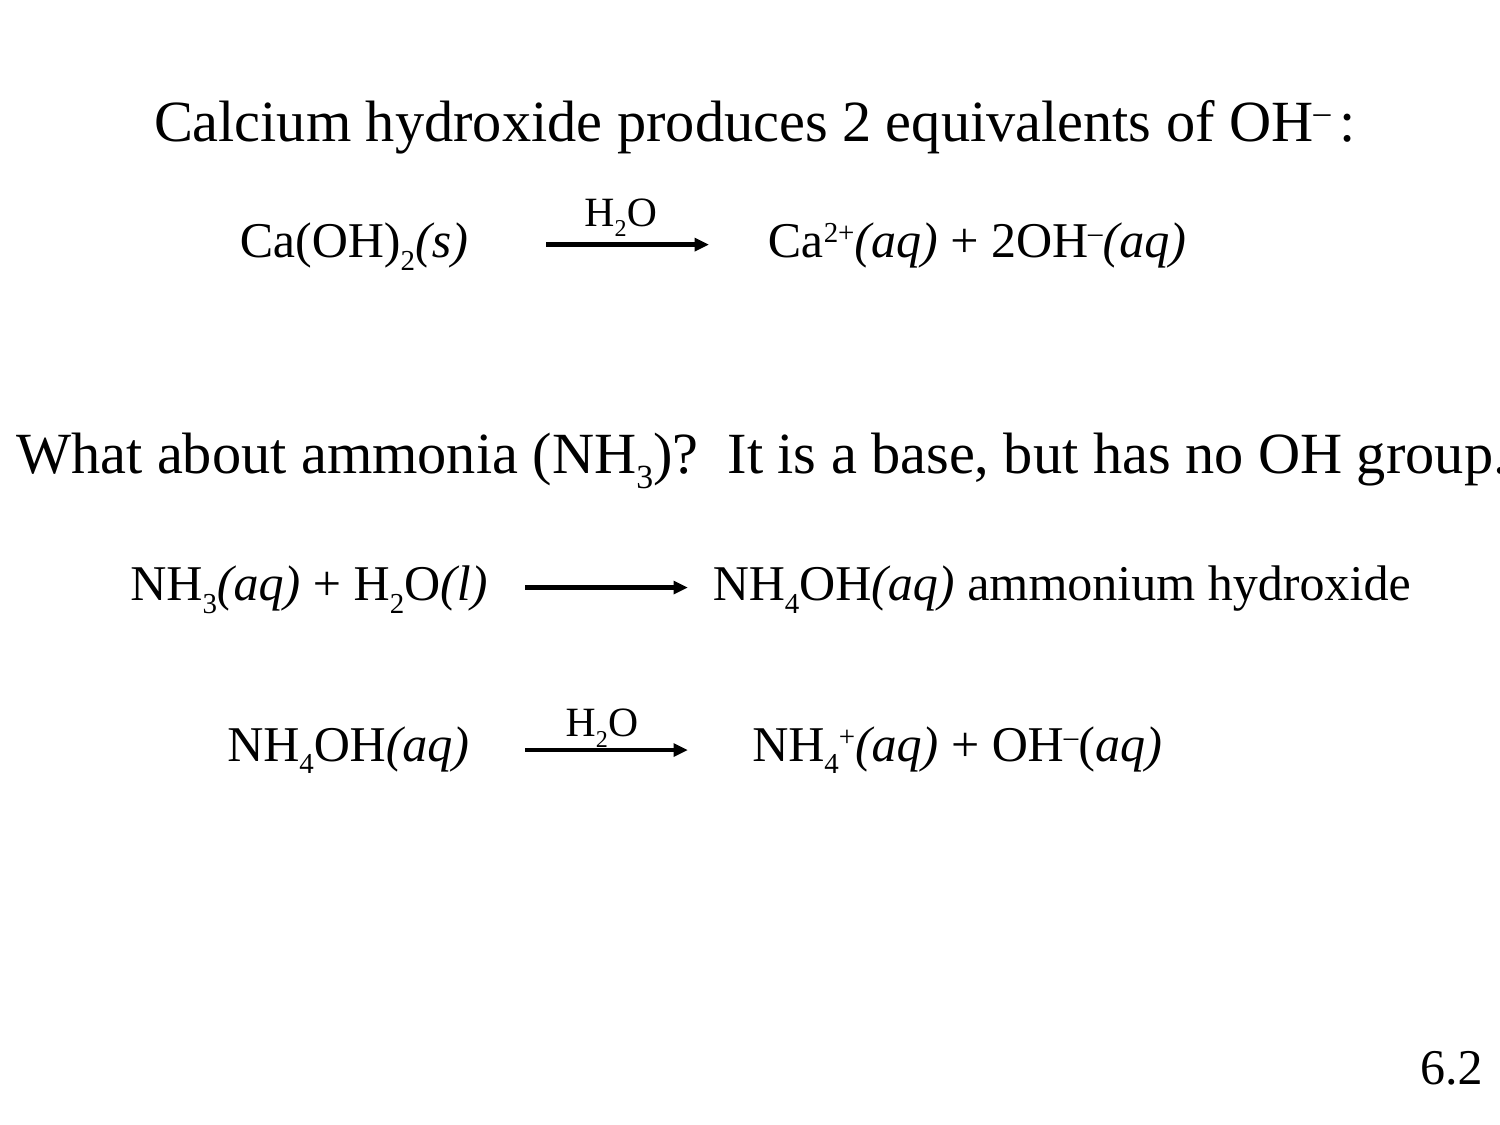

Calcium hydroxide produces 2 equivalents of OH– :
H2O
Ca(OH)2(s) Ca2+(aq) + 2OH–(aq)
What about ammonia (NH3)? It is a base, but has no OH group.
NH3(aq) + H2O(l) NH4OH(aq) ammonium hydroxide
H2O
NH4OH(aq) 		 NH4+(aq) + OH–(aq)
6.2